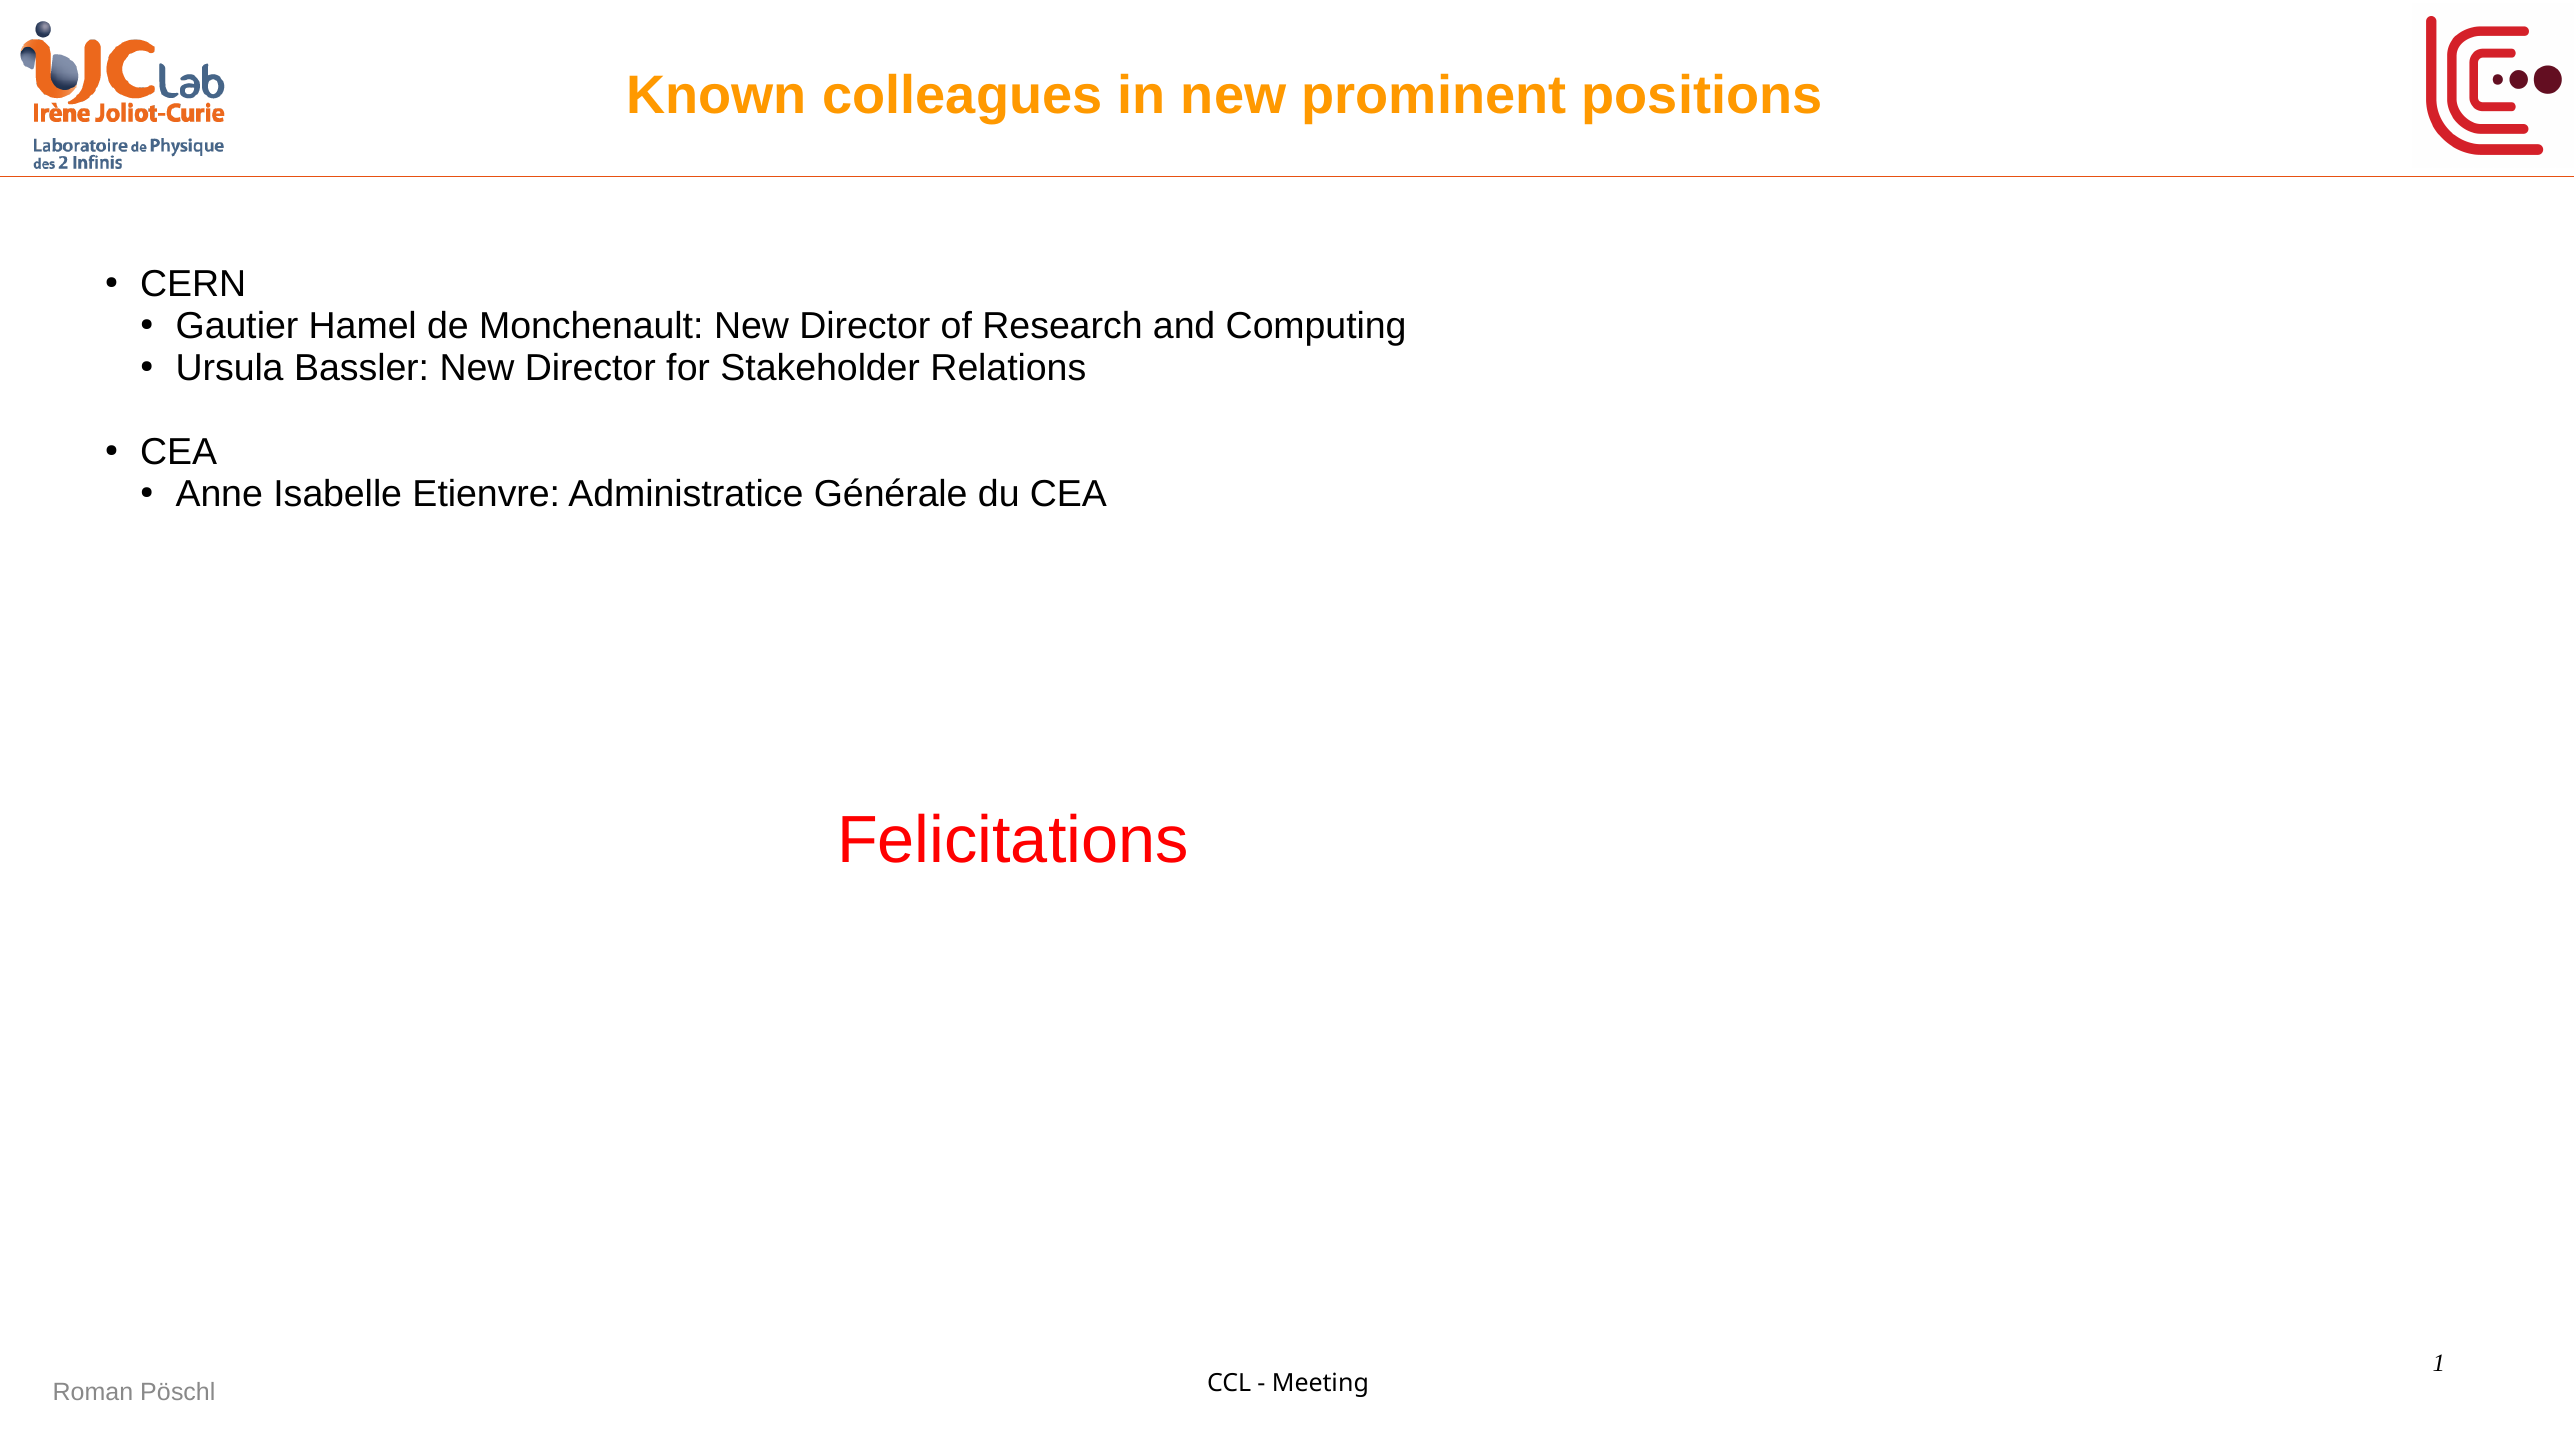

# Known colleagues in new prominent positions
CERN
Gautier Hamel de Monchenault: New Director of Research and Computing
Ursula Bassler: New Director for Stakeholder Relations
CEA
Anne Isabelle Etienvre: Administratice Générale du CEA
Felicitations
1